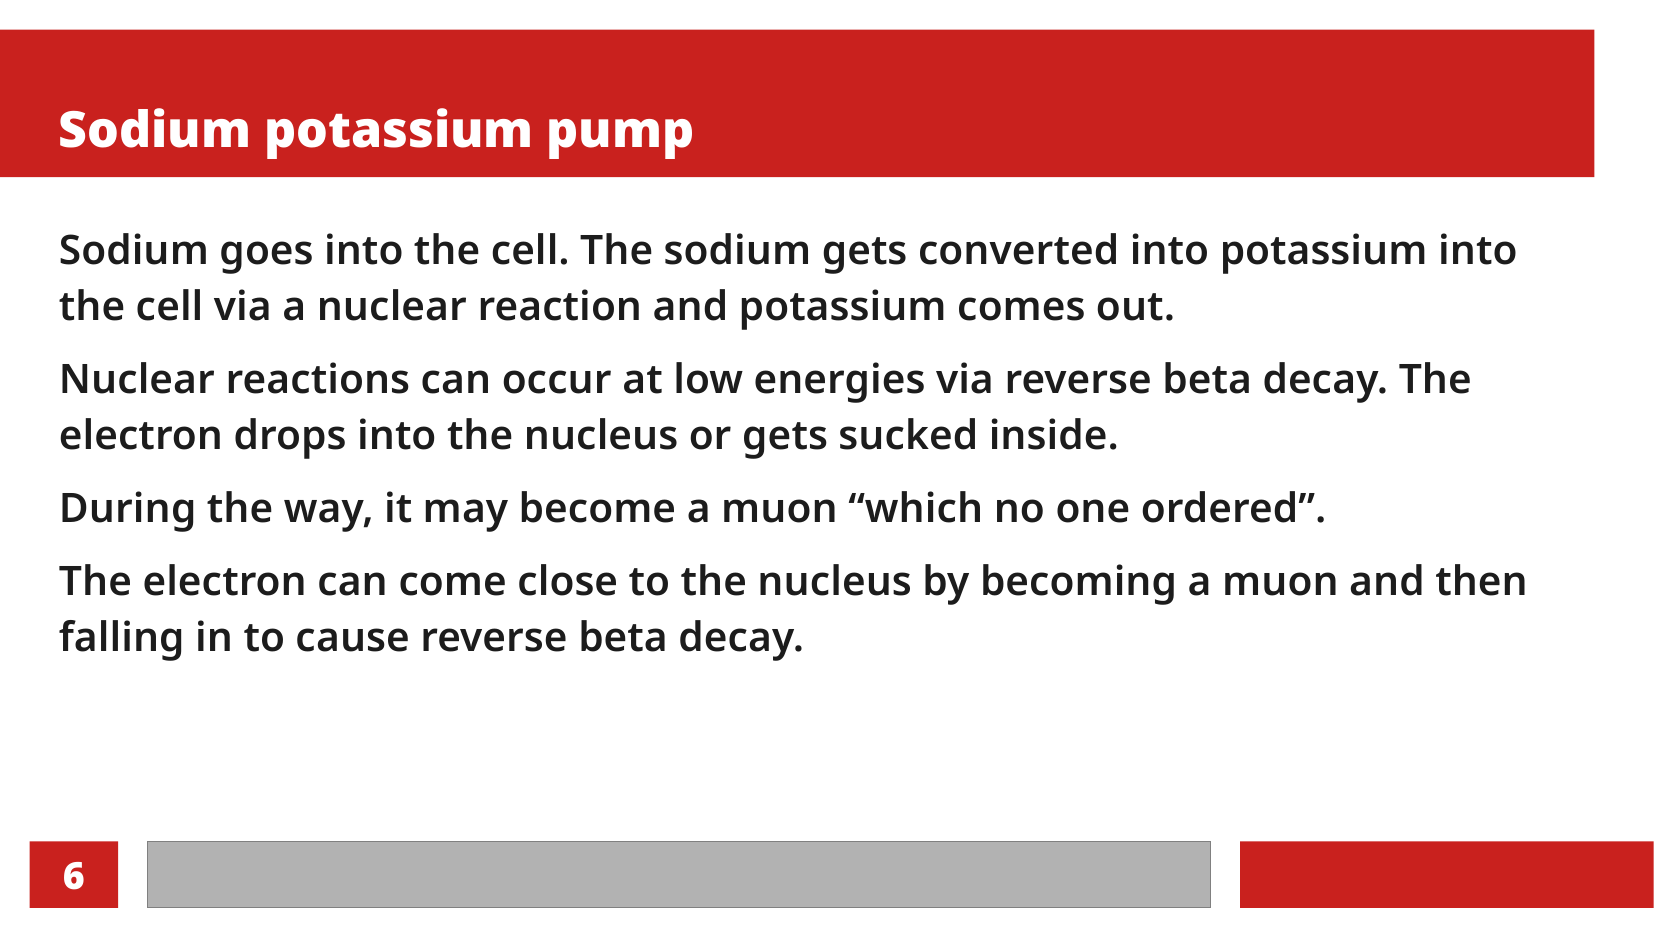

# Sodium potassium pump
Sodium goes into the cell. The sodium gets converted into potassium into the cell via a nuclear reaction and potassium comes out.
Nuclear reactions can occur at low energies via reverse beta decay. The electron drops into the nucleus or gets sucked inside.
During the way, it may become a muon “which no one ordered”.
The electron can come close to the nucleus by becoming a muon and then falling in to cause reverse beta decay.
6